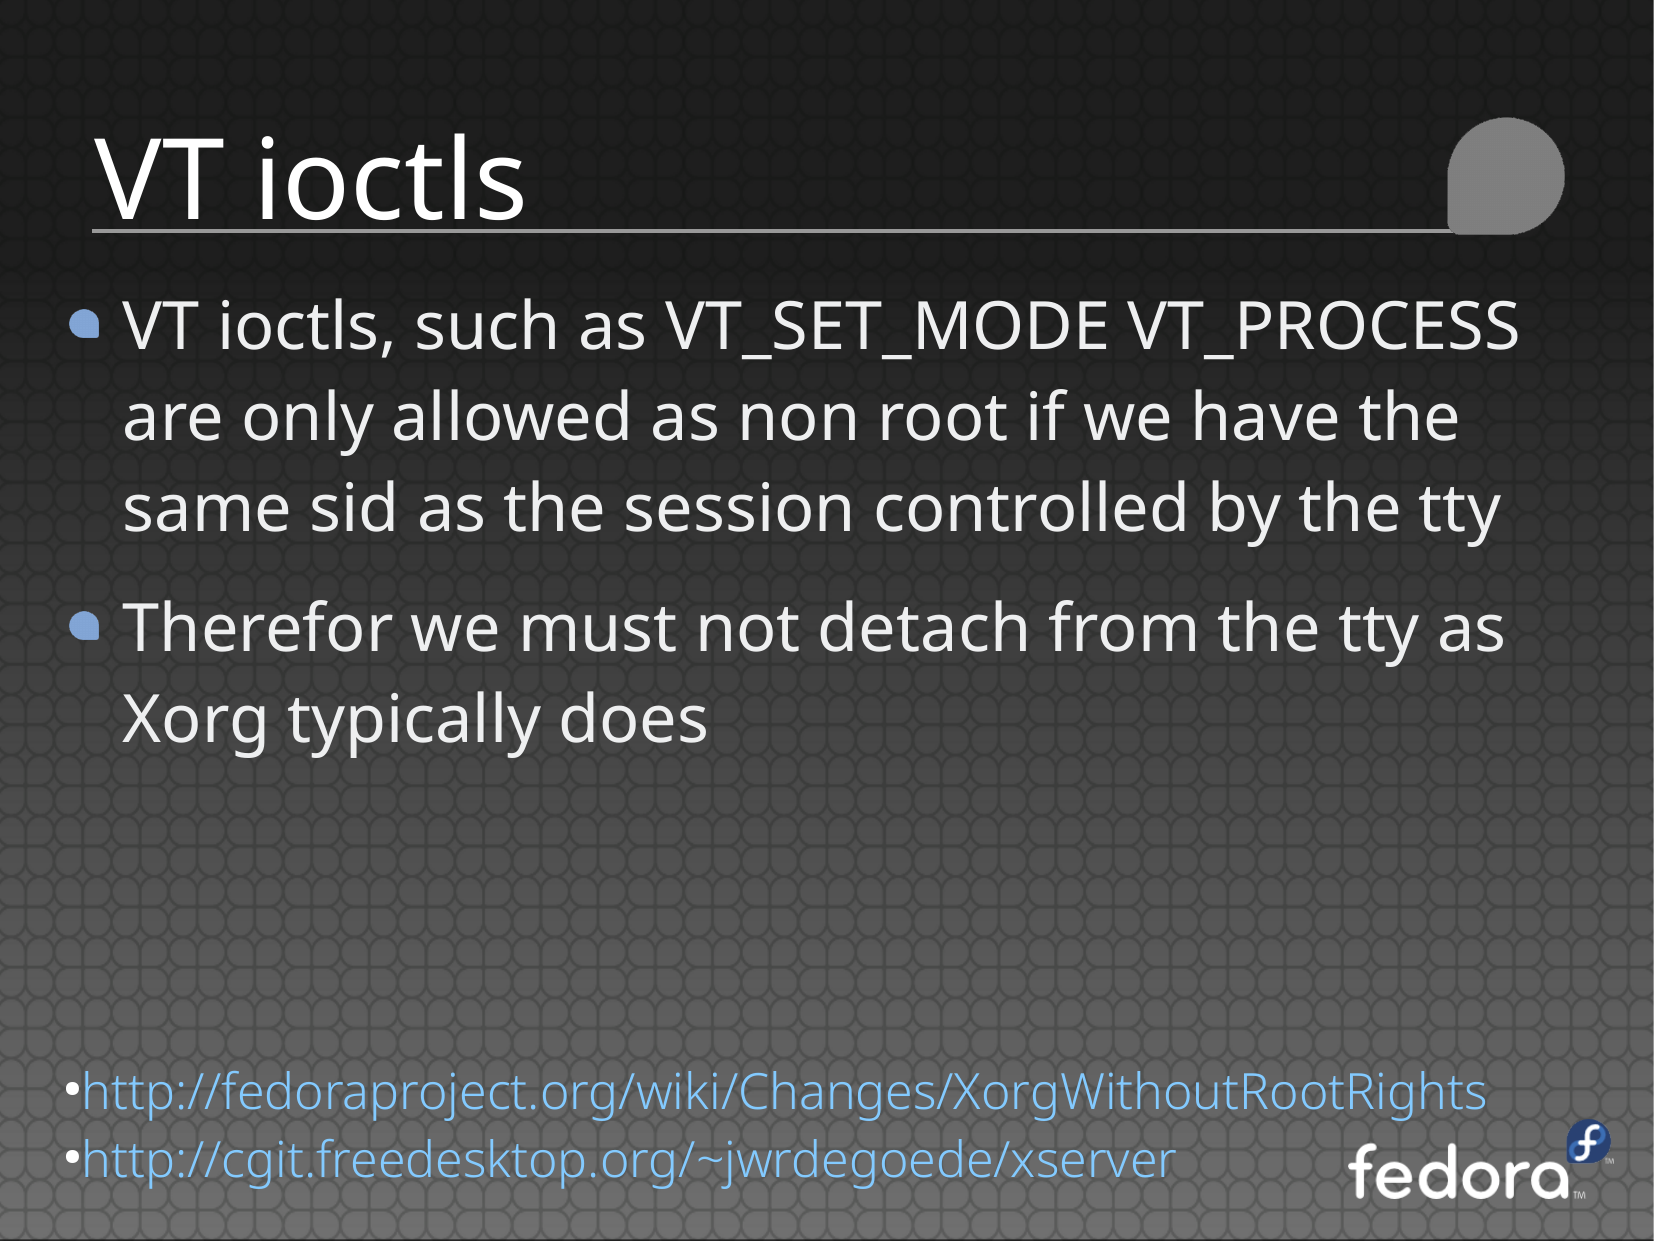

VT ioctls
# VT ioctls, such as VT_SET_MODE VT_PROCESS are only allowed as non root if we have the same sid as the session controlled by the tty
Therefor we must not detach from the tty as Xorg typically does
http://fedoraproject.org/wiki/Changes/XorgWithoutRootRights
http://cgit.freedesktop.org/~jwrdegoede/xserver